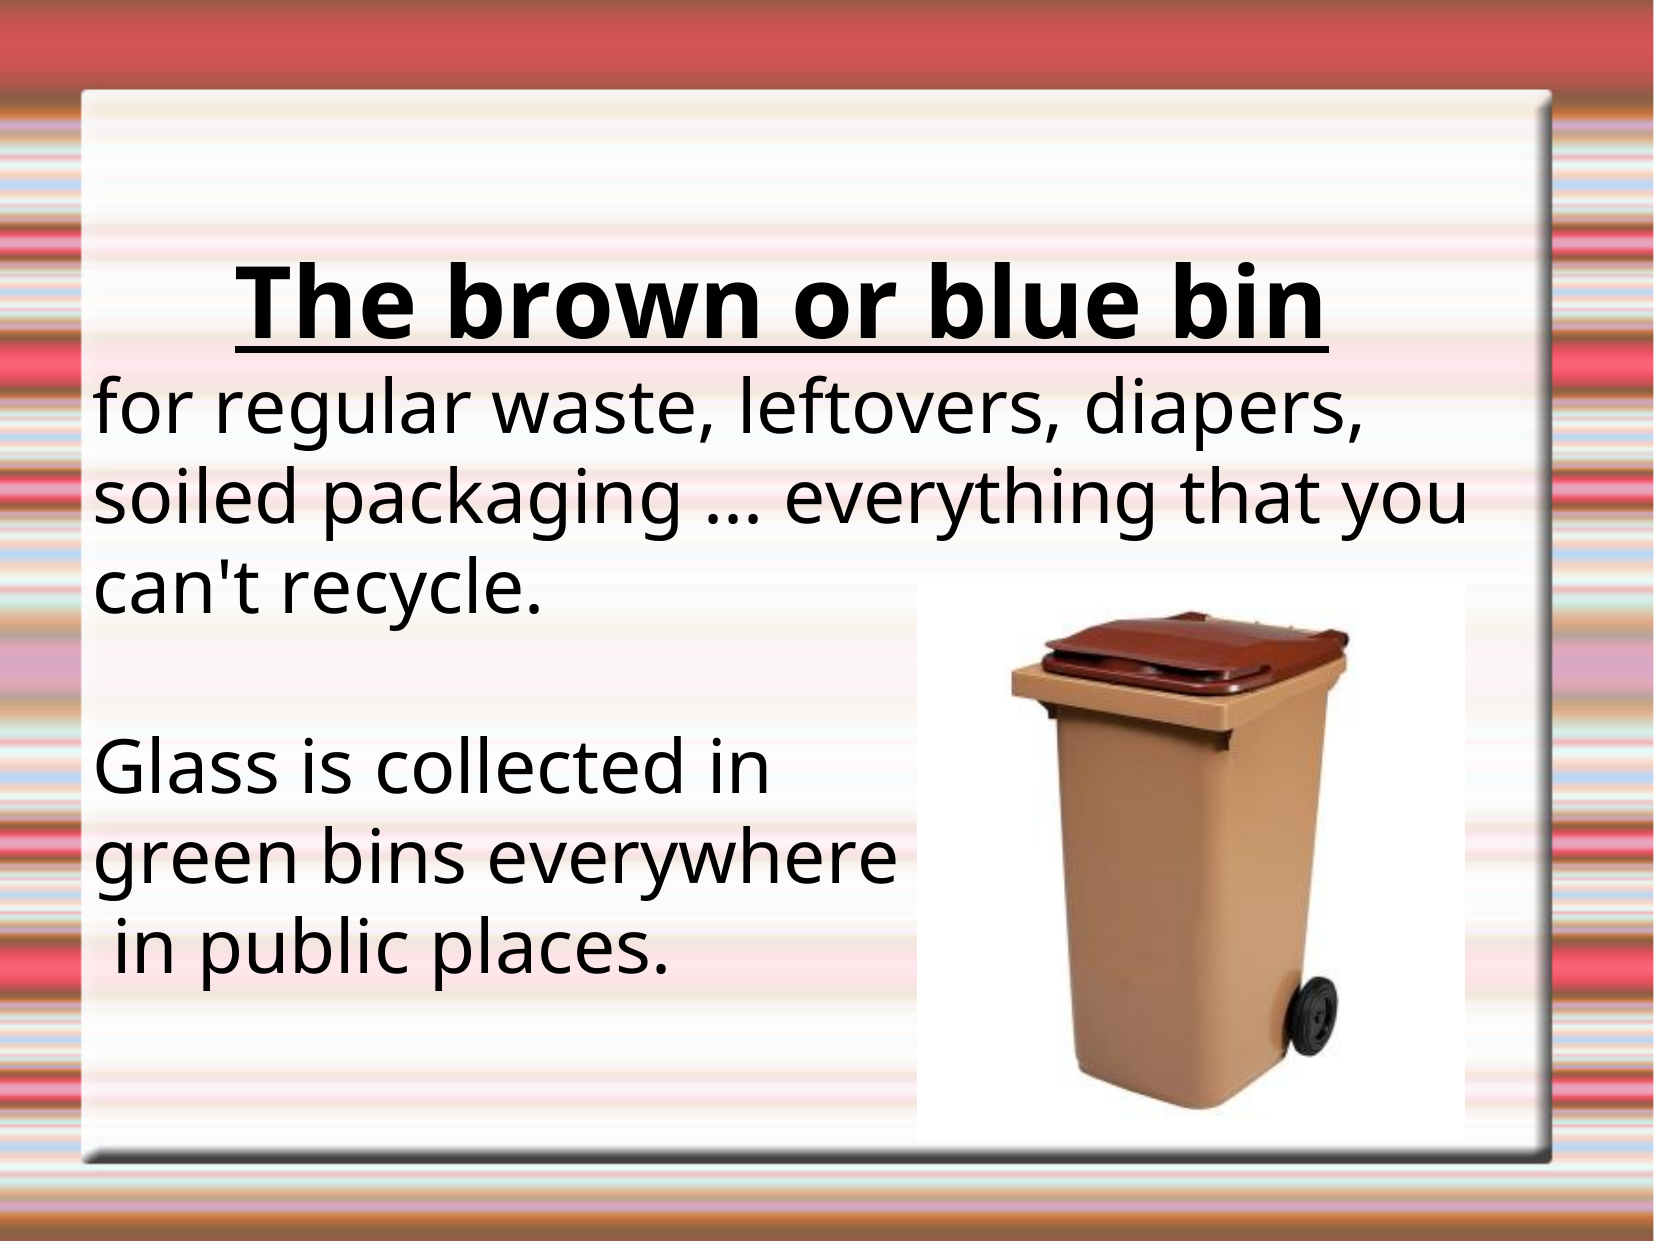

# The brown or blue bin
for regular waste, leftovers, diapers, soiled packaging ... everything that you can't recycle.
Glass is collected in
green bins everywhere
 in public places.